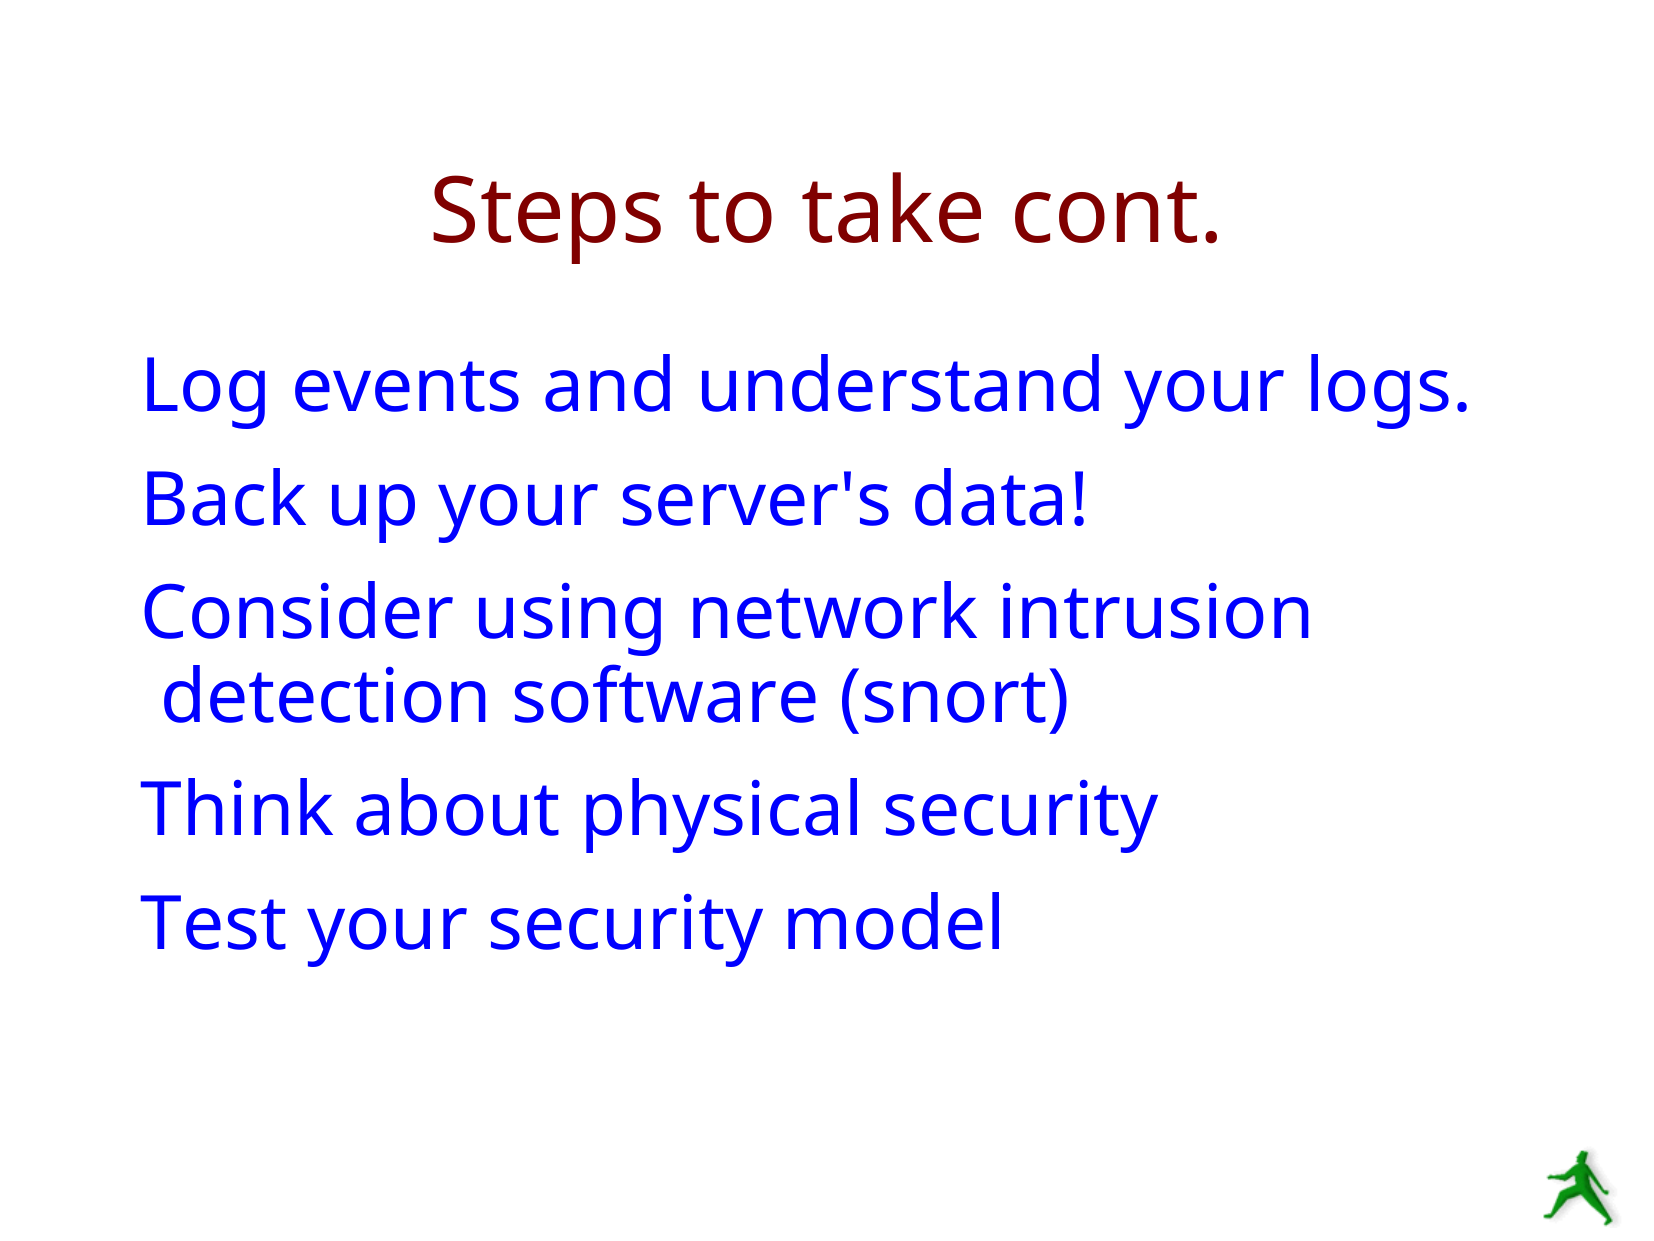

# Steps to take cont.
 Log events and understand your logs.
 Back up your server's data!
 Consider using network intrusion
 detection software (snort)
 Think about physical security
 Test your security model